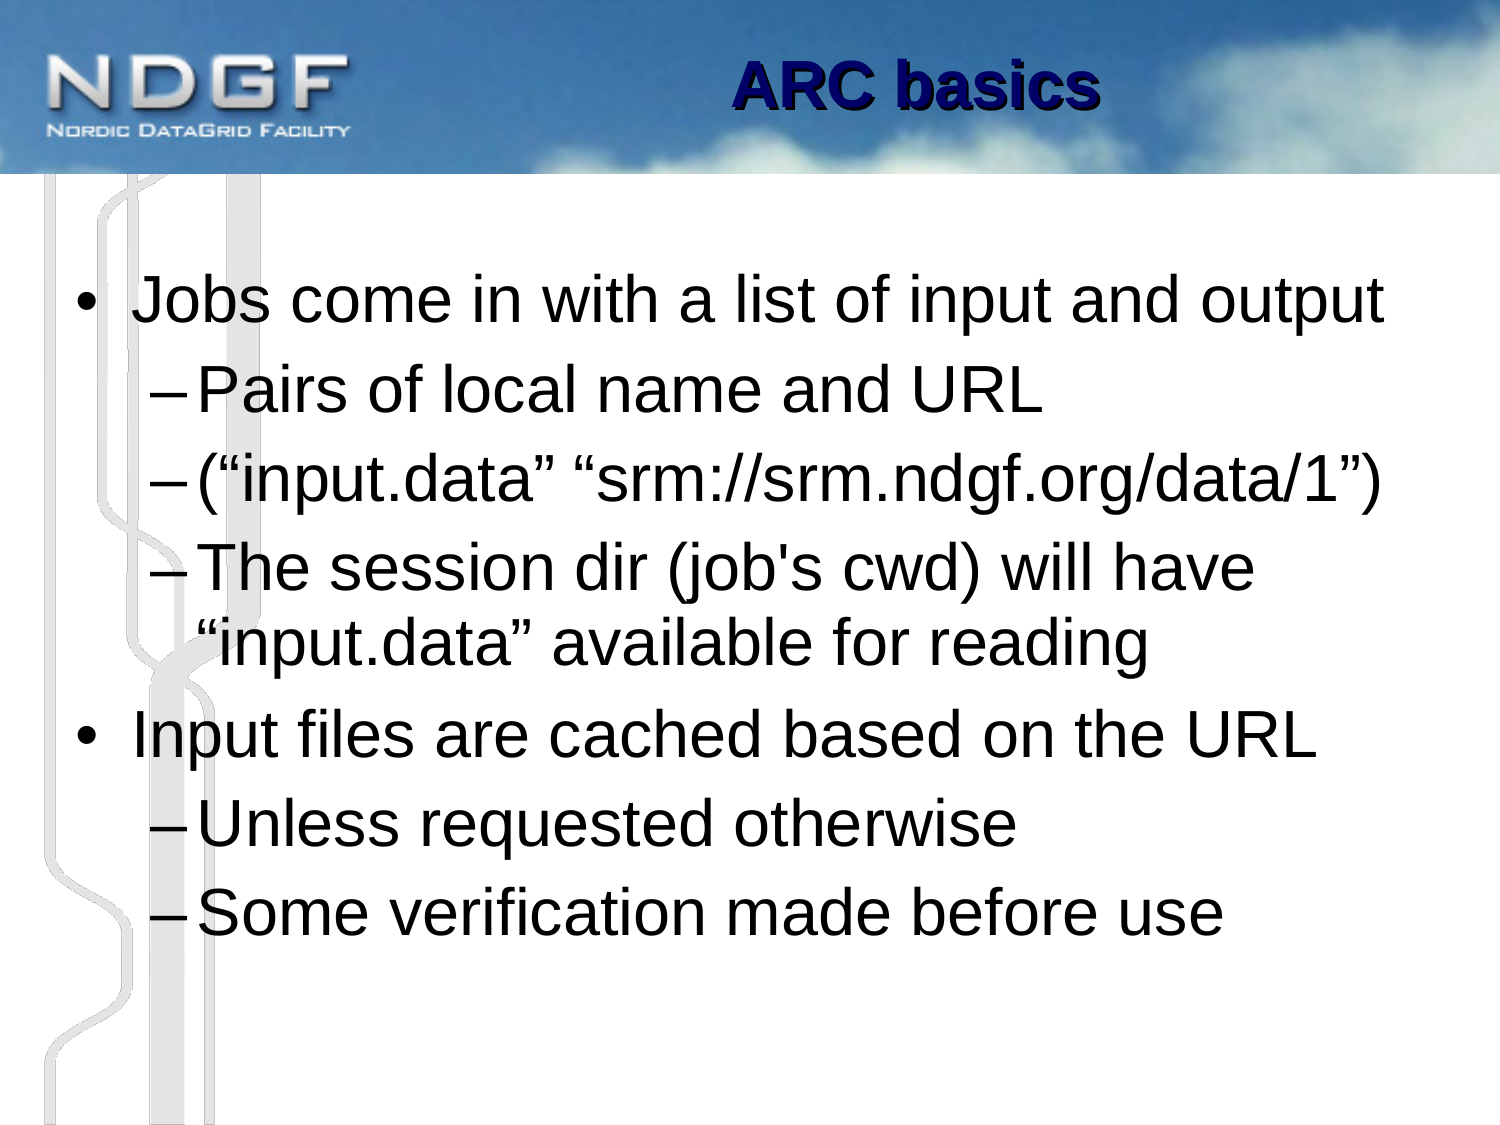

# ARC basics
Jobs come in with a list of input and output
Pairs of local name and URL
(“input.data” “srm://srm.ndgf.org/data/1”)
The session dir (job's cwd) will have “input.data” available for reading
Input files are cached based on the URL
Unless requested otherwise
Some verification made before use